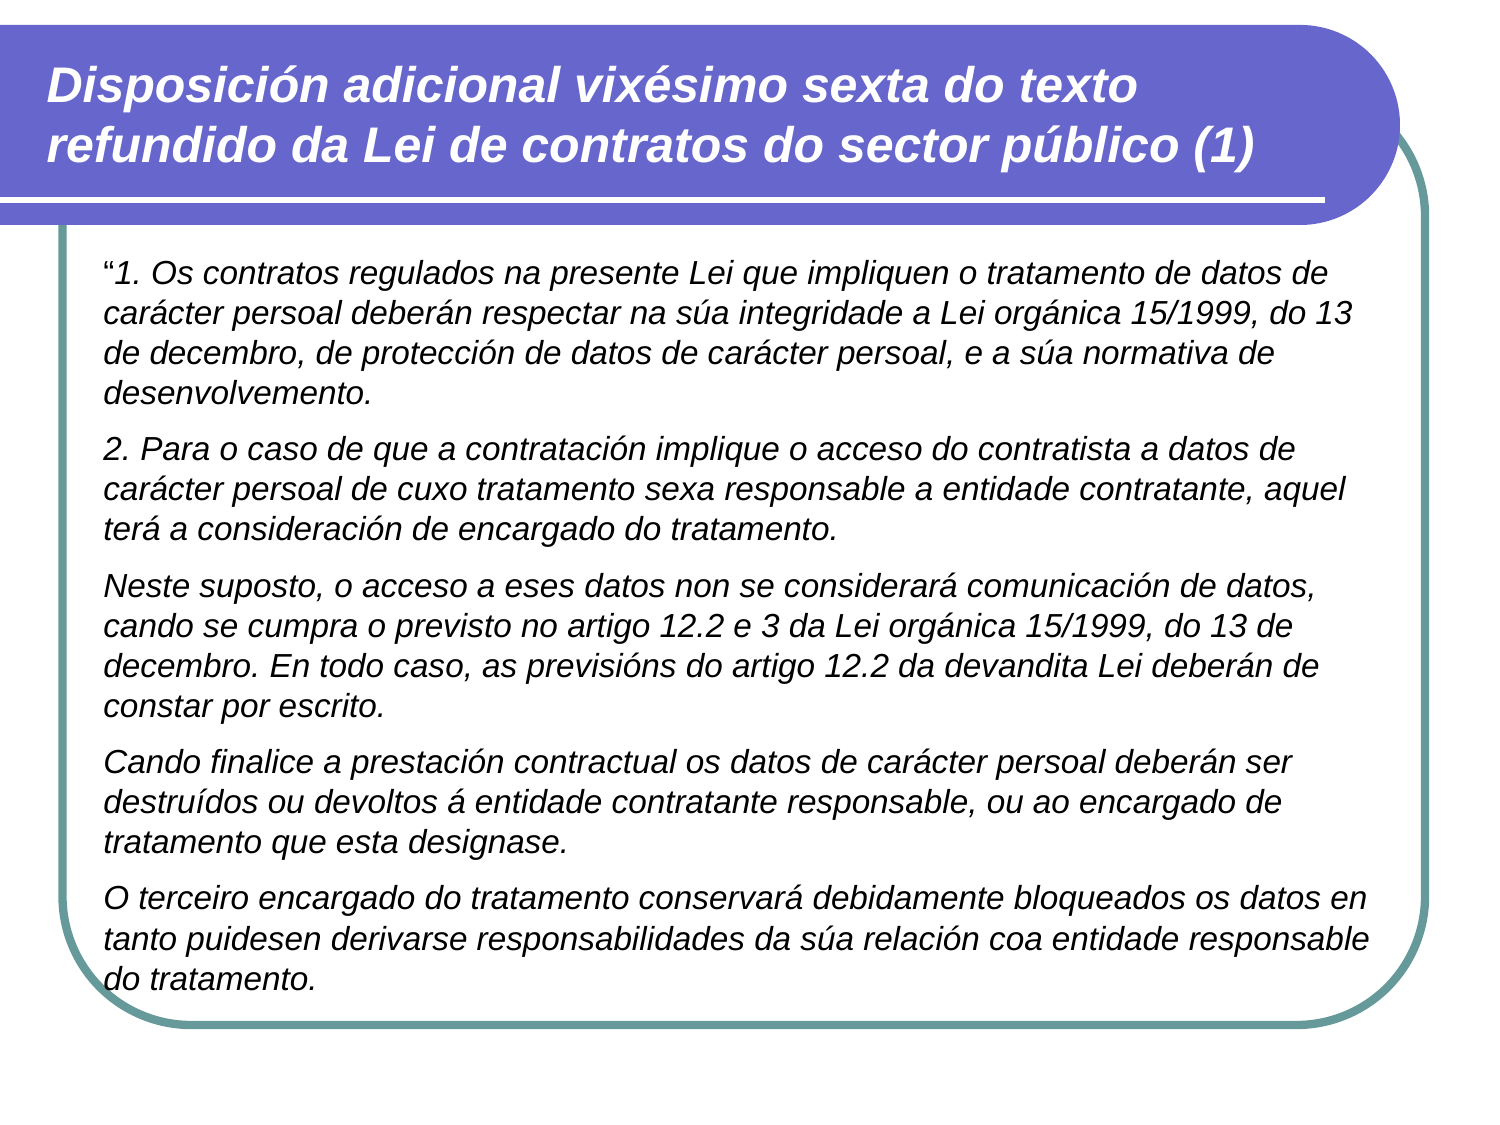

# Disposición adicional vixésimo sexta do texto refundido da Lei de contratos do sector público (1)
“1. Os contratos regulados na presente Lei que impliquen o tratamento de datos de carácter persoal deberán respectar na súa integridade a Lei orgánica 15/1999, do 13 de decembro, de protección de datos de carácter persoal, e a súa normativa de desenvolvemento.
2. Para o caso de que a contratación implique o acceso do contratista a datos de carácter persoal de cuxo tratamento sexa responsable a entidade contratante, aquel terá a consideración de encargado do tratamento.
Neste suposto, o acceso a eses datos non se considerará comunicación de datos, cando se cumpra o previsto no artigo 12.2 e 3 da Lei orgánica 15/1999, do 13 de decembro. En todo caso, as previsións do artigo 12.2 da devandita Lei deberán de constar por escrito.
Cando finalice a prestación contractual os datos de carácter persoal deberán ser destruídos ou devoltos á entidade contratante responsable, ou ao encargado de tratamento que esta designase.
O terceiro encargado do tratamento conservará debidamente bloqueados os datos en tanto puidesen derivarse responsabilidades da súa relación coa entidade responsable do tratamento.